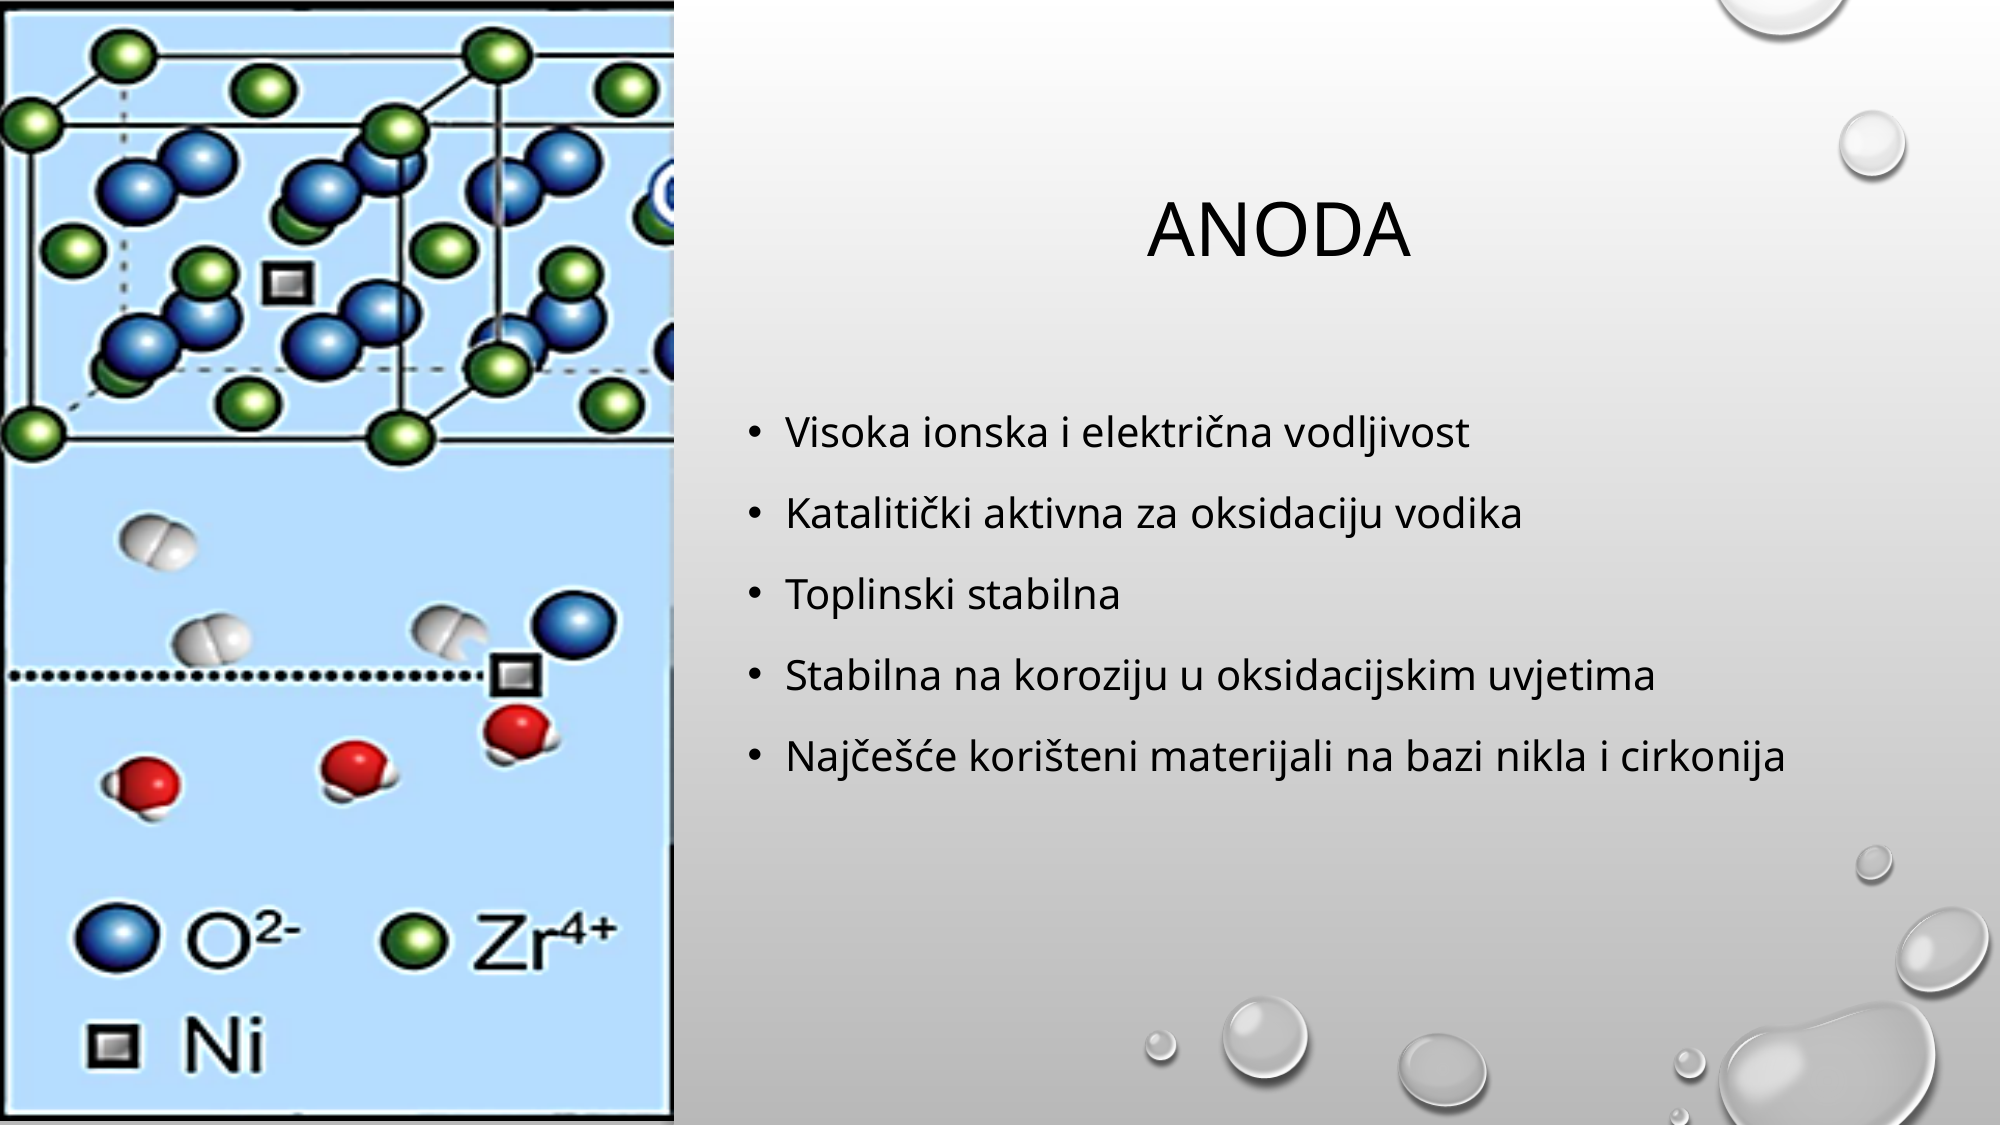

# anoda
Visoka ionska i električna vodljivost
Katalitički aktivna za oksidaciju vodika
Toplinski stabilna
Stabilna na koroziju u oksidacijskim uvjetima
Najčešće korišteni materijali na bazi nikla i cirkonija